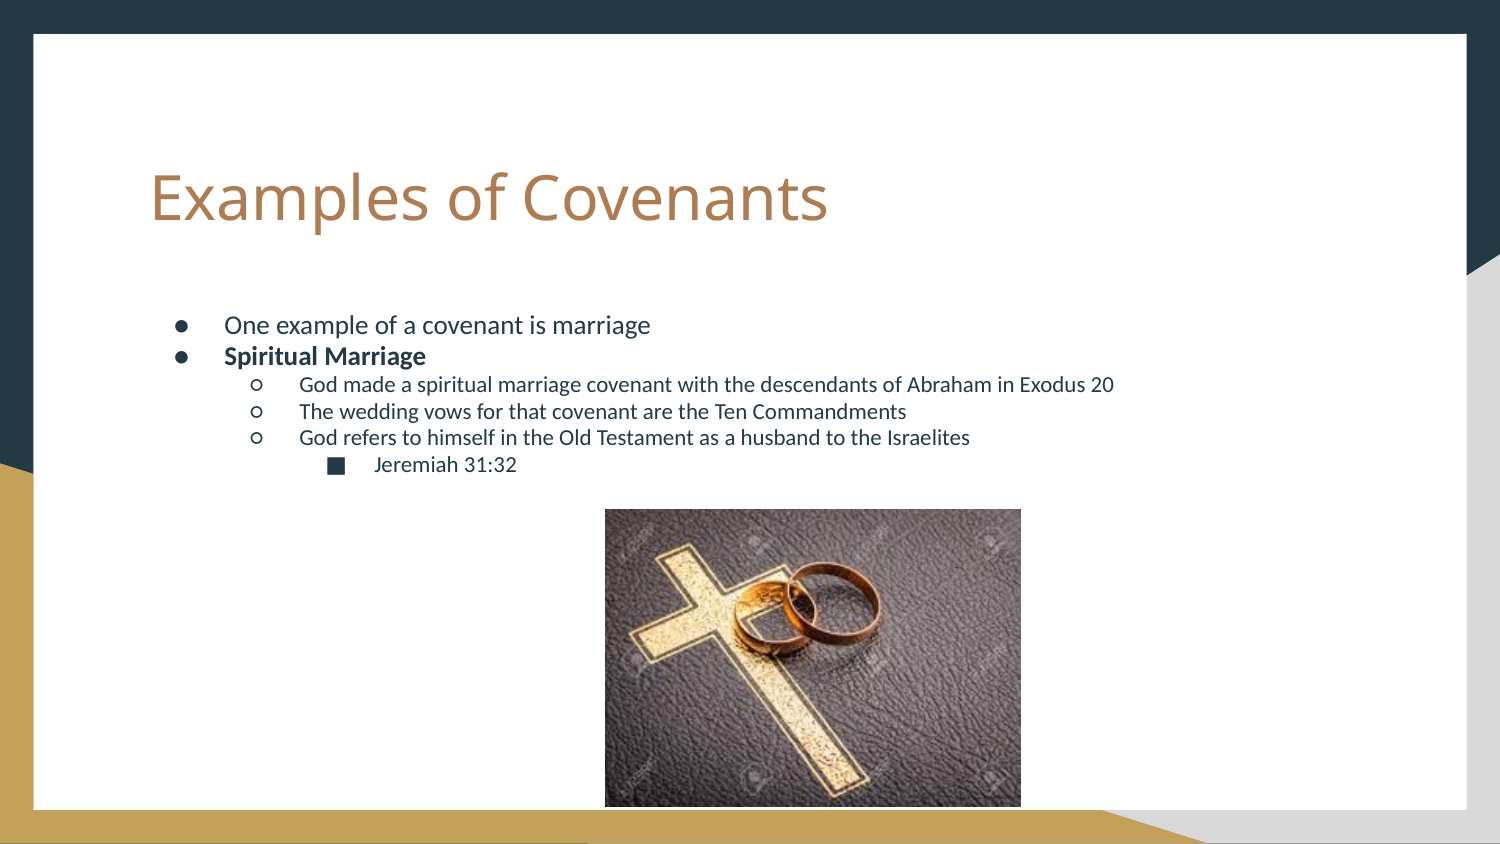

# Examples of Covenants
One example of a covenant is marriage
Spiritual Marriage
God made a spiritual marriage covenant with the descendants of Abraham in Exodus 20
The wedding vows for that covenant are the Ten Commandments
God refers to himself in the Old Testament as a husband to the Israelites
Jeremiah 31:32